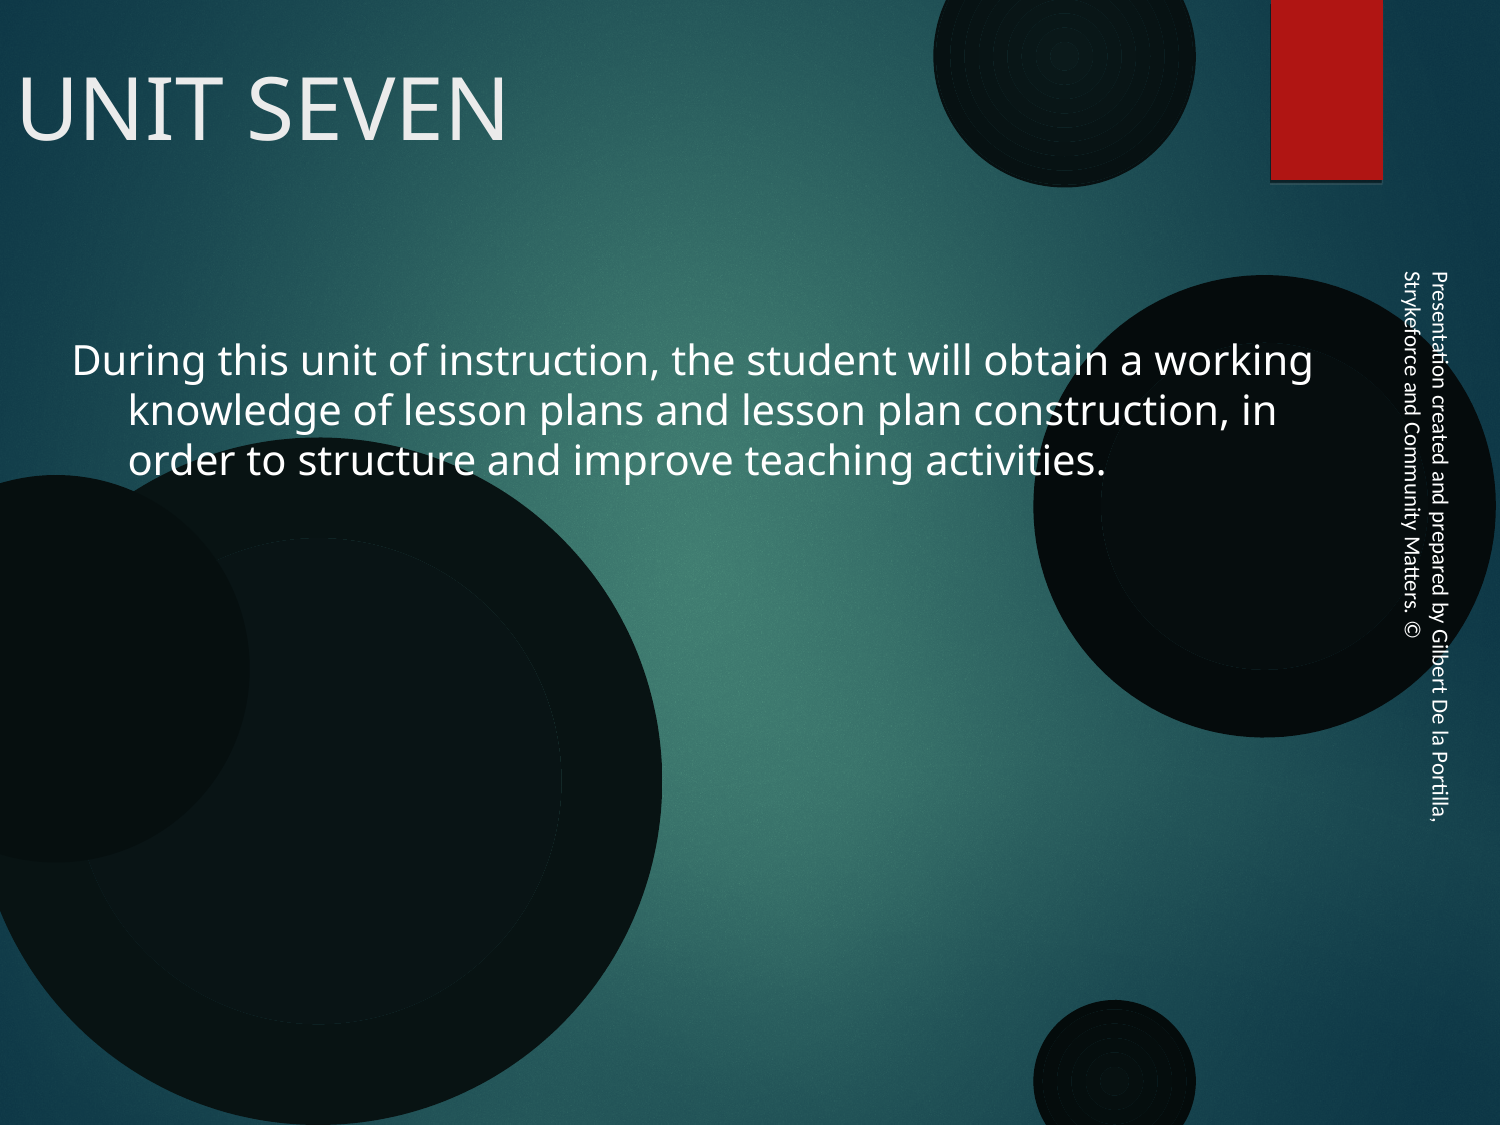

# UNIT SEVEN
During this unit of instruction, the student will obtain a working knowledge of lesson plans and lesson plan construction, in order to structure and improve teaching activities.
Presentation created and prepared by Gilbert De la Portilla, Strykeforce and Community Matters. ©